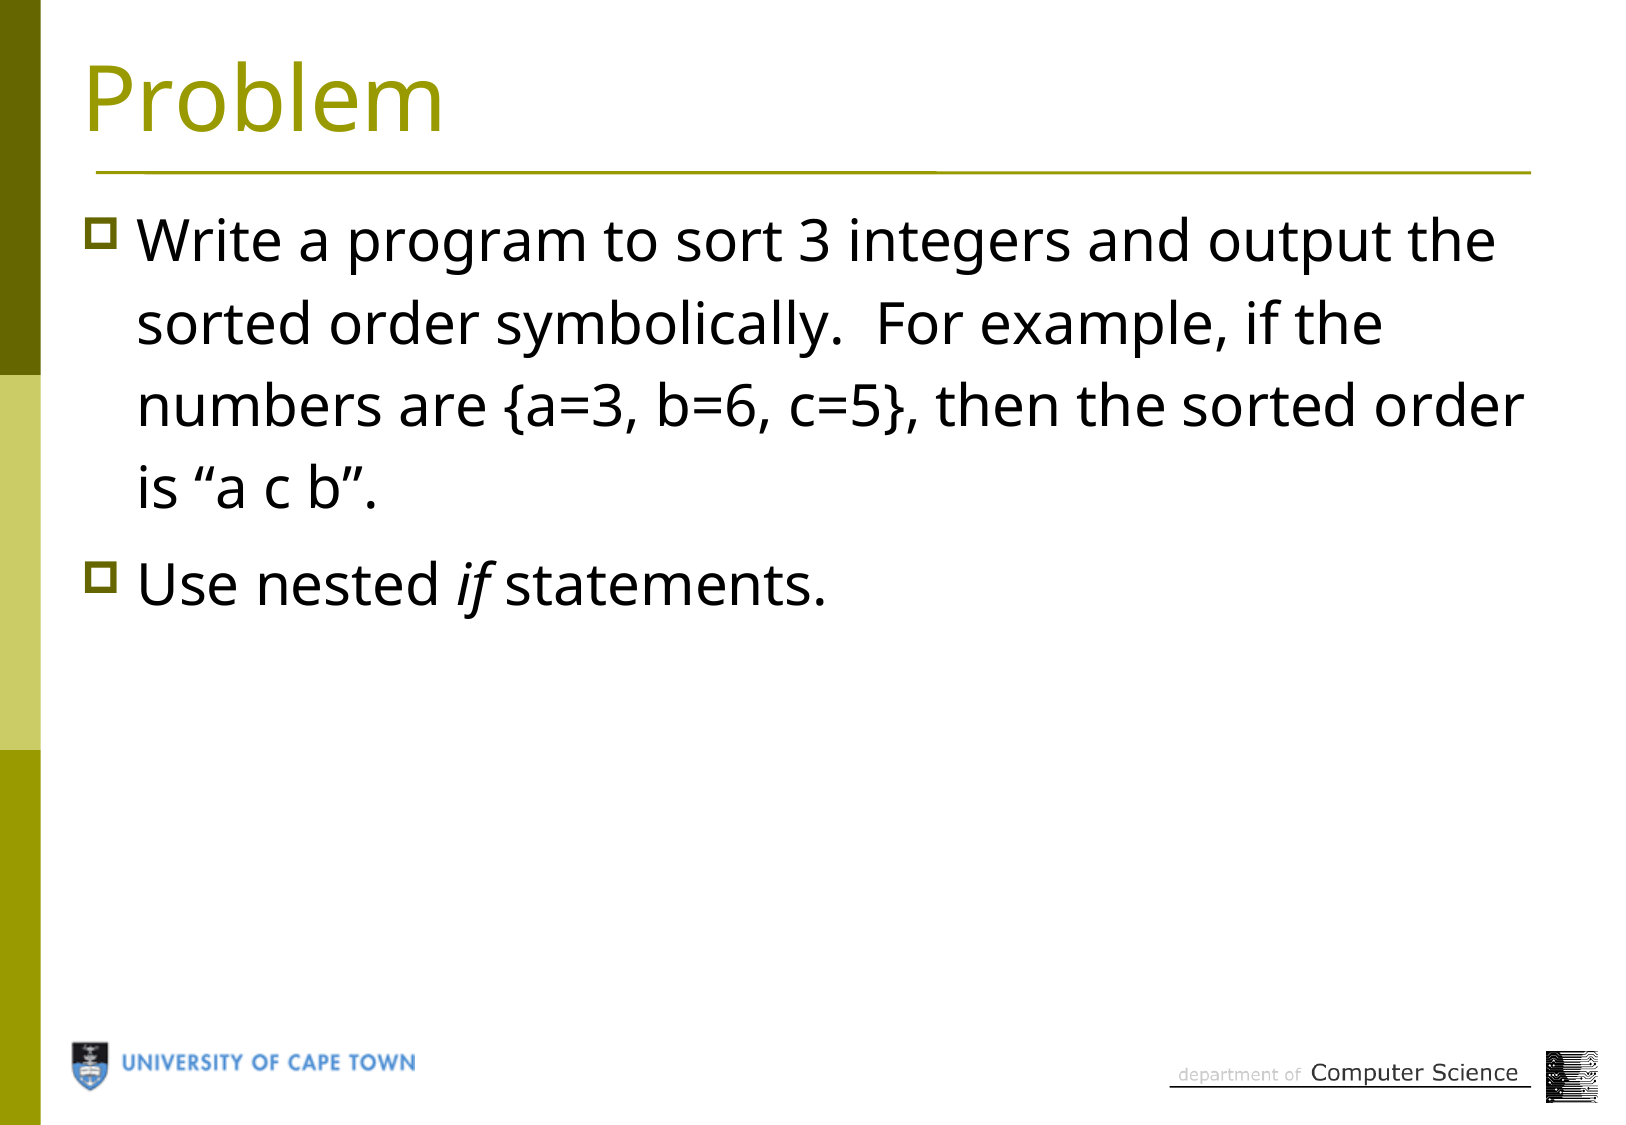

# Problem
Write a program to sort 3 integers and output the sorted order symbolically. For example, if the numbers are {a=3, b=6, c=5}, then the sorted order is “a c b”.
Use nested if statements.